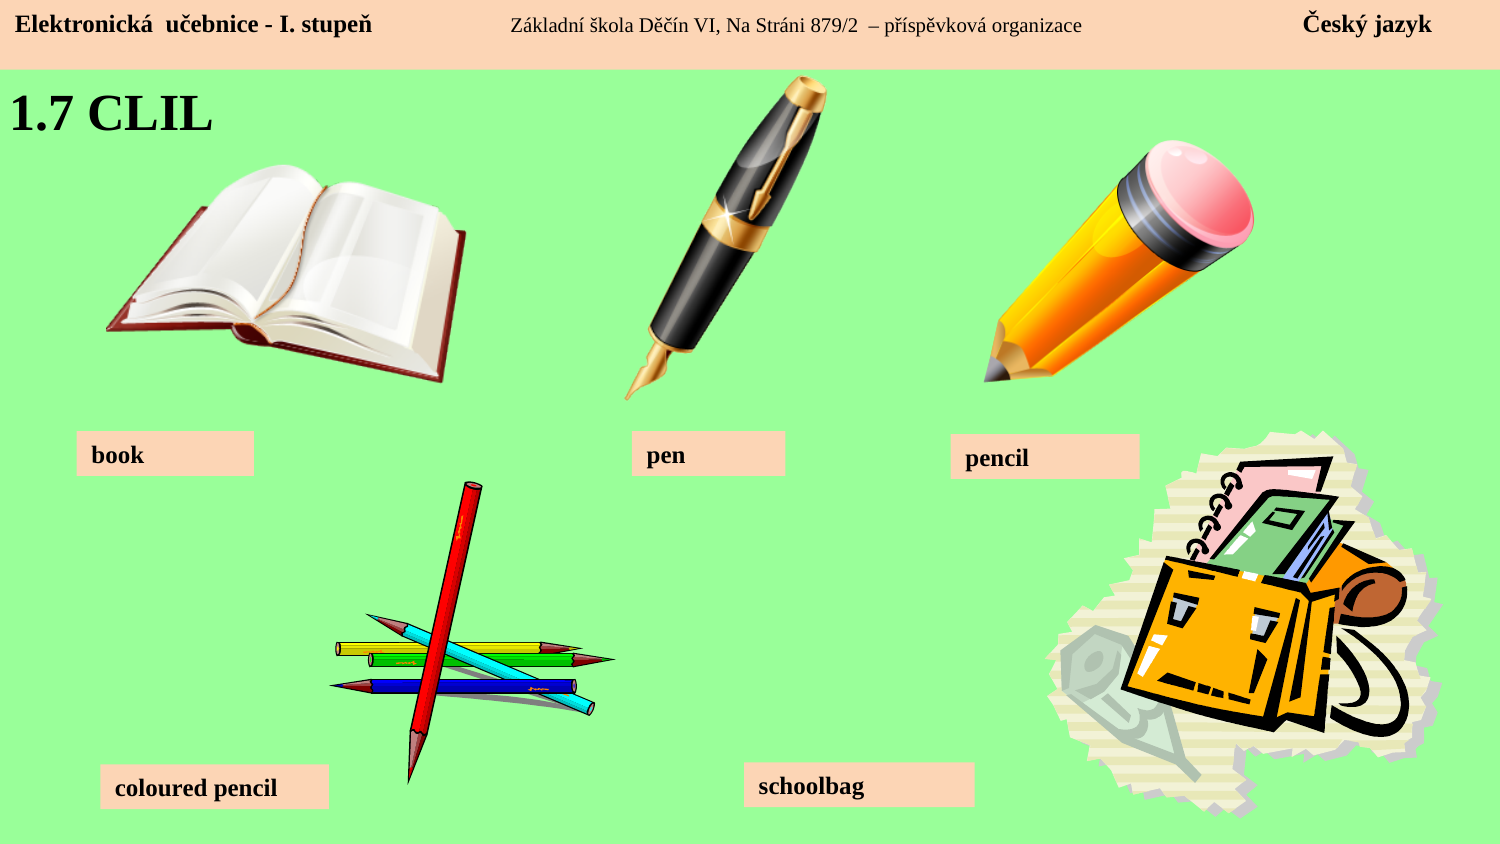

Elektronická učebnice - I. stupeň Základní škola Děčín VI, Na Stráni 879/2 – příspěvková organizace Český jazyk
# 1.7 CLIL
book
pen
pencil
schoolbag
coloured pencil